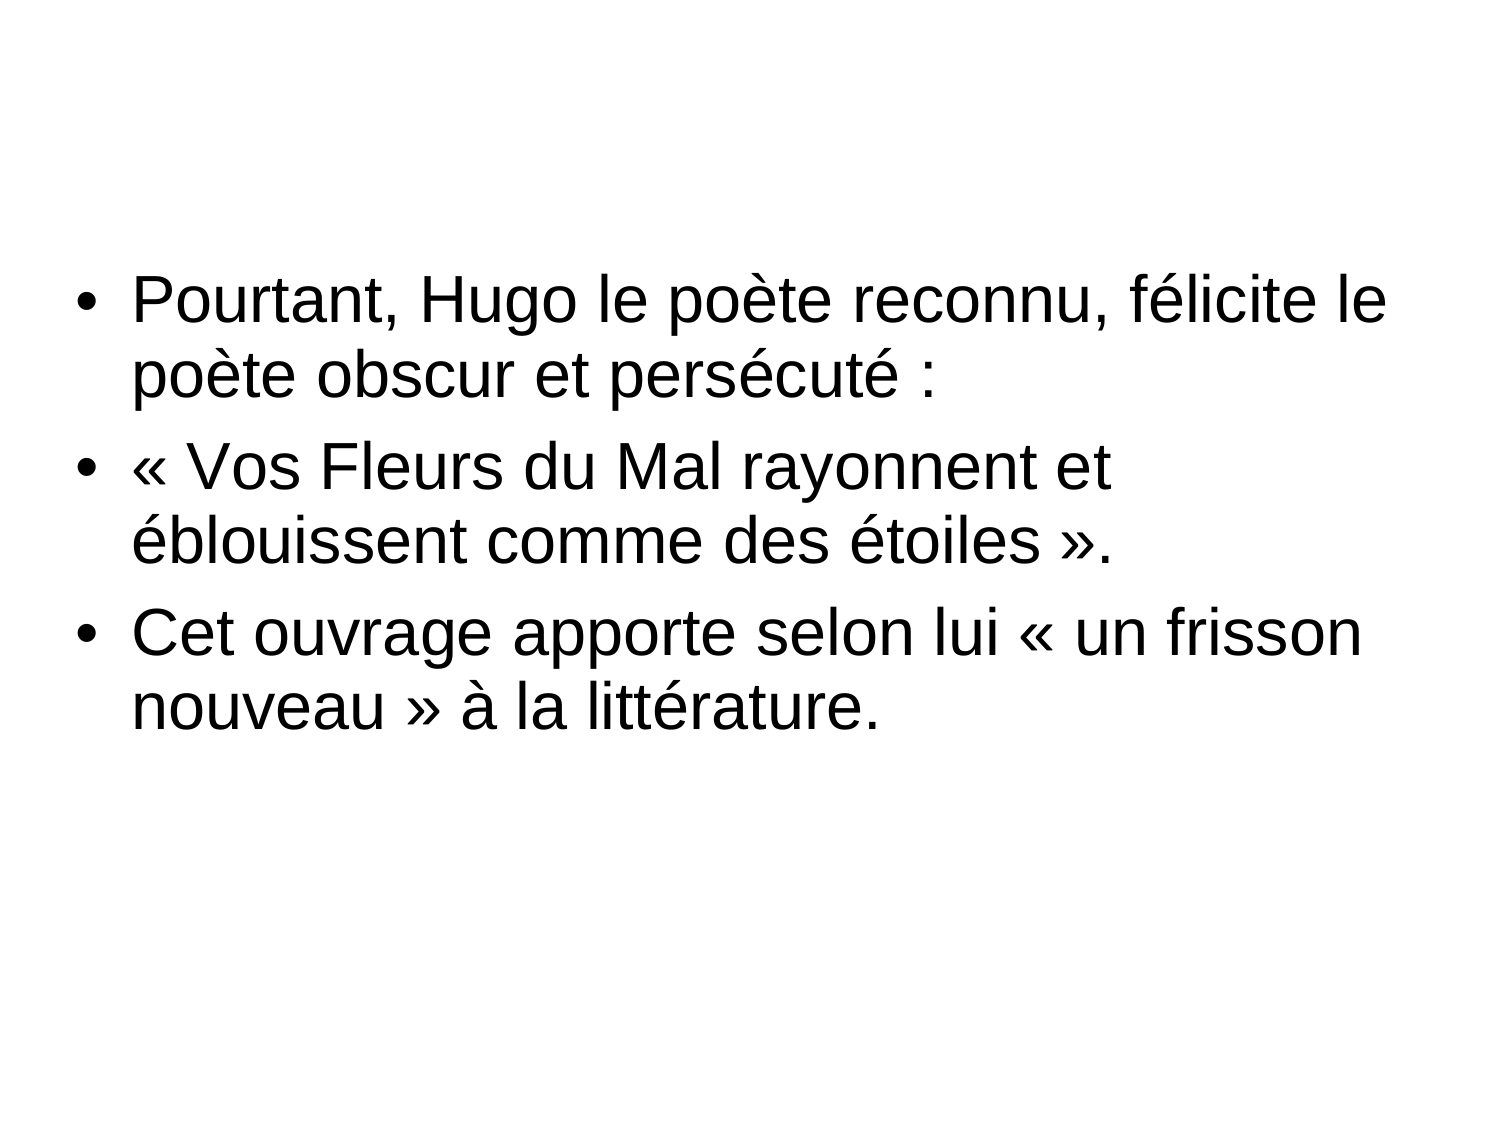

#
Pourtant, Hugo le poète reconnu, félicite le poète obscur et persécuté :
« Vos Fleurs du Mal rayonnent et éblouissent comme des étoiles ».
Cet ouvrage apporte selon lui « un frisson nouveau » à la littérature.